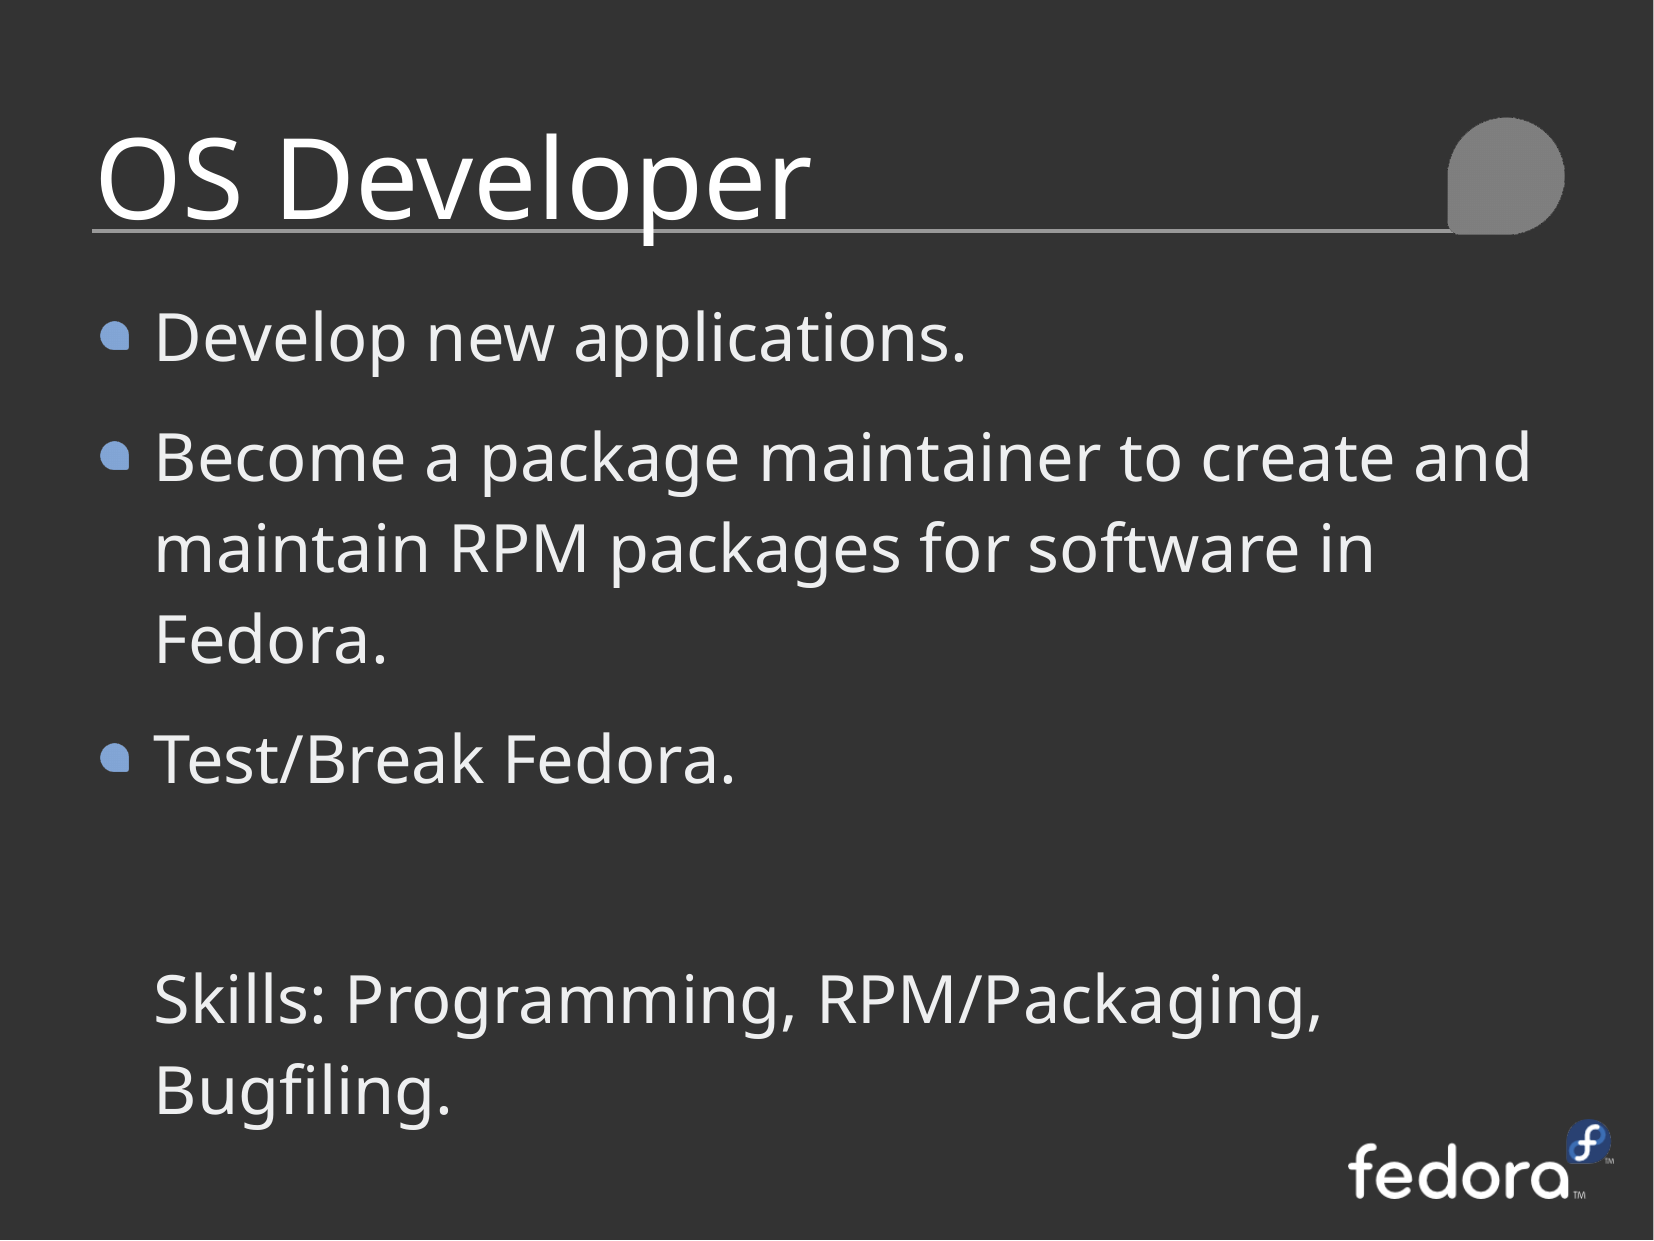

OS Developer
# Develop new applications.
Become a package maintainer to create and maintain RPM packages for software in Fedora.
Test/Break Fedora.
Skills: Programming, RPM/Packaging, Bugfiling.